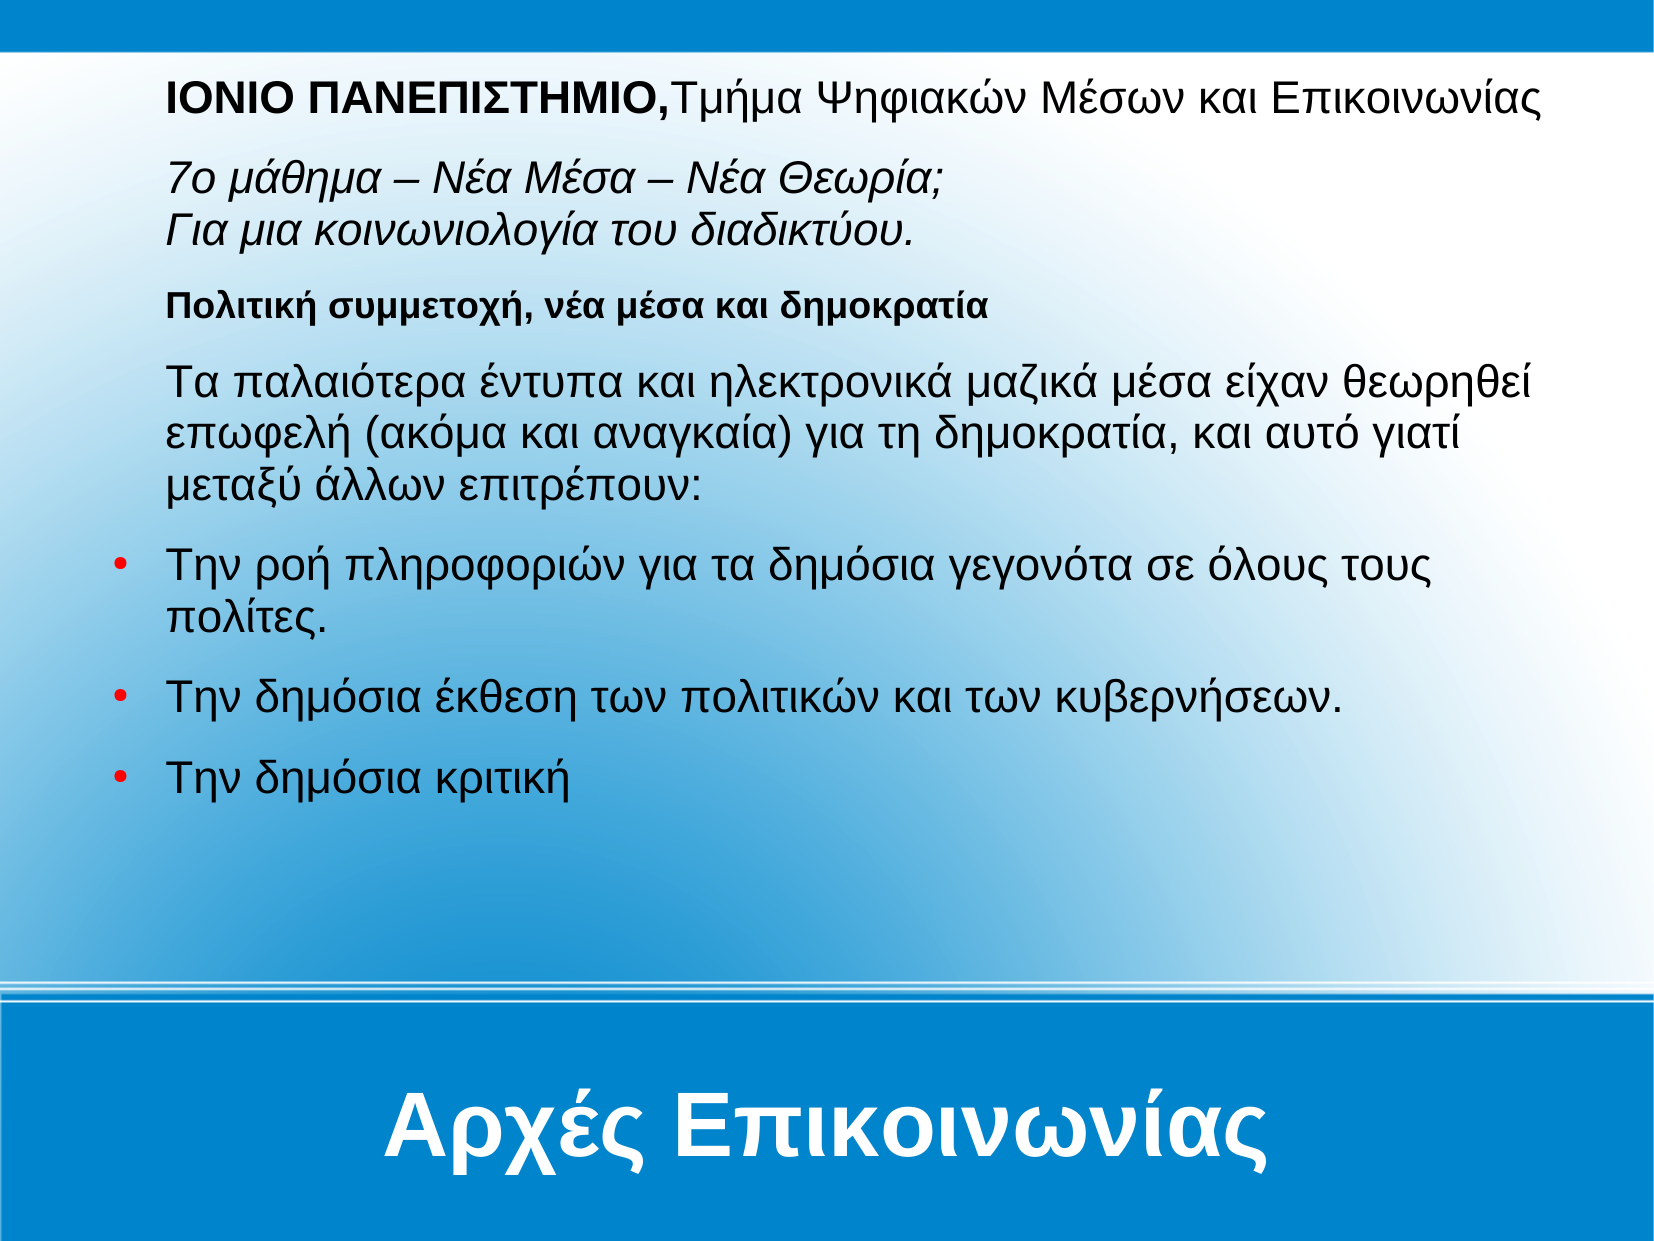

ΙΟΝΙΟ ΠΑΝΕΠΙΣΤΗΜΙΟ,Τμήμα Ψηφιακών Μέσων και Επικοινωνίας
7ο μάθημα – Νέα Μέσα – Νέα Θεωρία;
Για μια κοινωνιολογία του διαδικτύου.
Πολιτική συμμετοχή, νέα μέσα και δημοκρατία
Τα παλαιότερα έντυπα και ηλεκτρονικά μαζικά μέσα είχαν θεωρηθεί επωφελή (ακόμα και αναγκαία) για τη δημοκρατία, και αυτό γιατί μεταξύ άλλων επιτρέπουν:
Την ροή πληροφοριών για τα δημόσια γεγονότα σε όλους τους πολίτες.
Την δημόσια έκθεση των πολιτικών και των κυβερνήσεων.
Την δημόσια κριτική
# Αρχές Επικοινωνίας